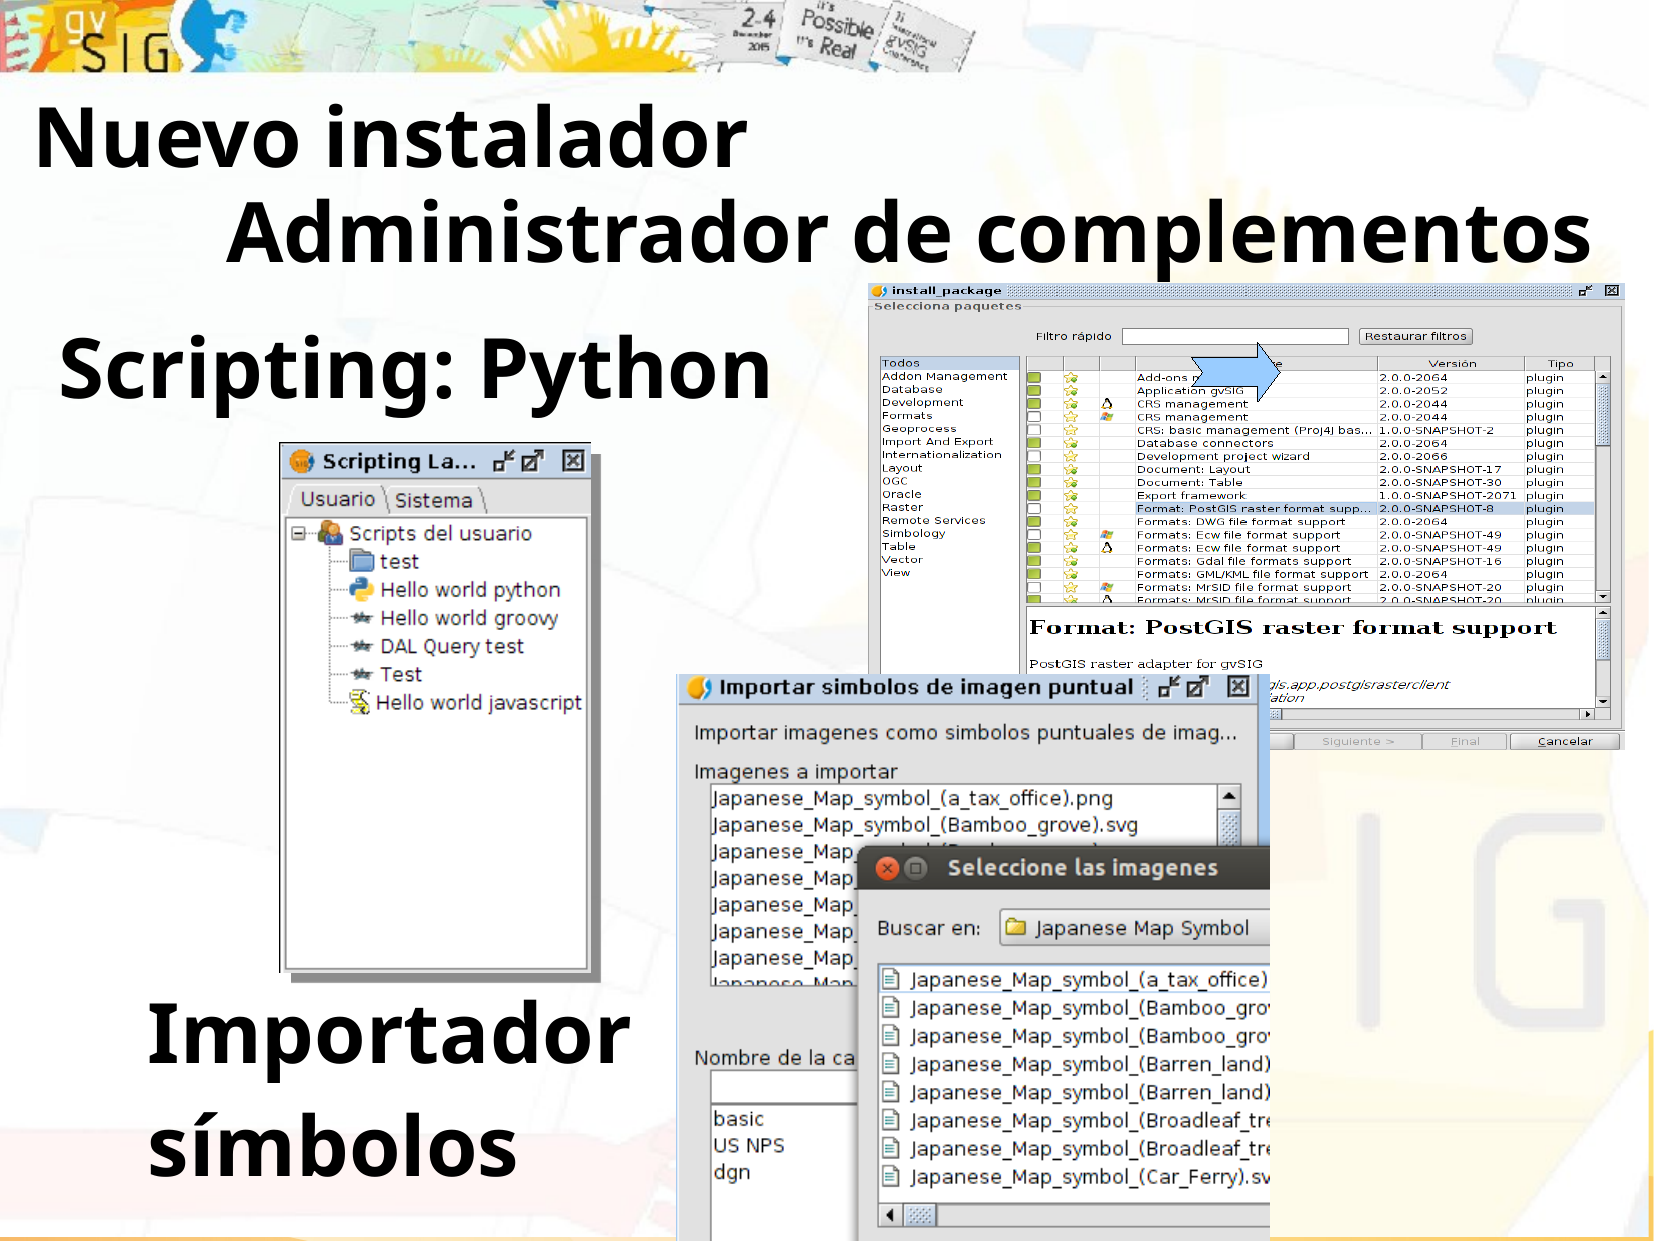

Nuevo instalador
# Administrador de complementos
Scripting: Python
Importador símbolos